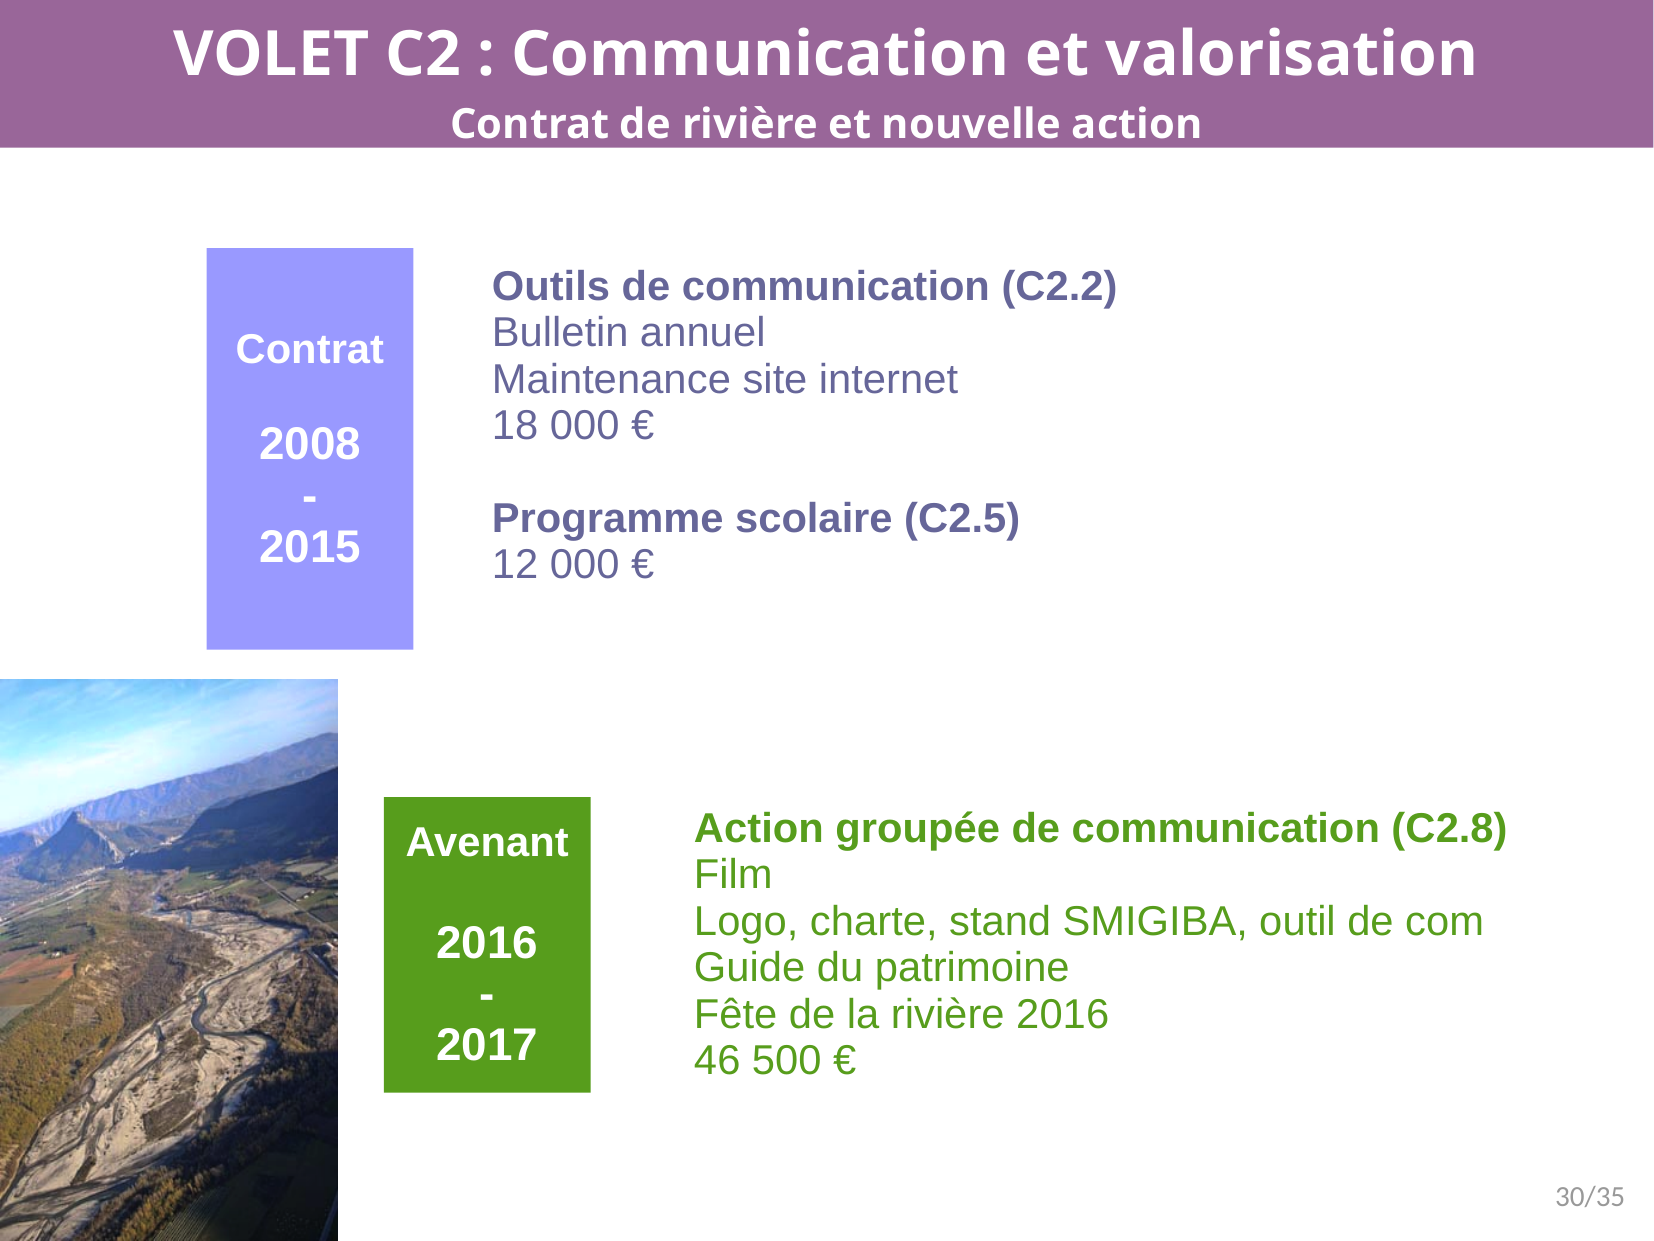

VOLET C2 : Communication et valorisation
Contrat de rivière et nouvelle action
Contrat
2008
-
2015
Outils de communication (C2.2)
Bulletin annuel
Maintenance site internet
18 000 €
Programme scolaire (C2.5)
12 000 €
Avenant
2016
-
2017
Action groupée de communication (C2.8)
Film
Logo, charte, stand SMIGIBA, outil de com
Guide du patrimoine
Fête de la rivière 2016
46 500 €
30